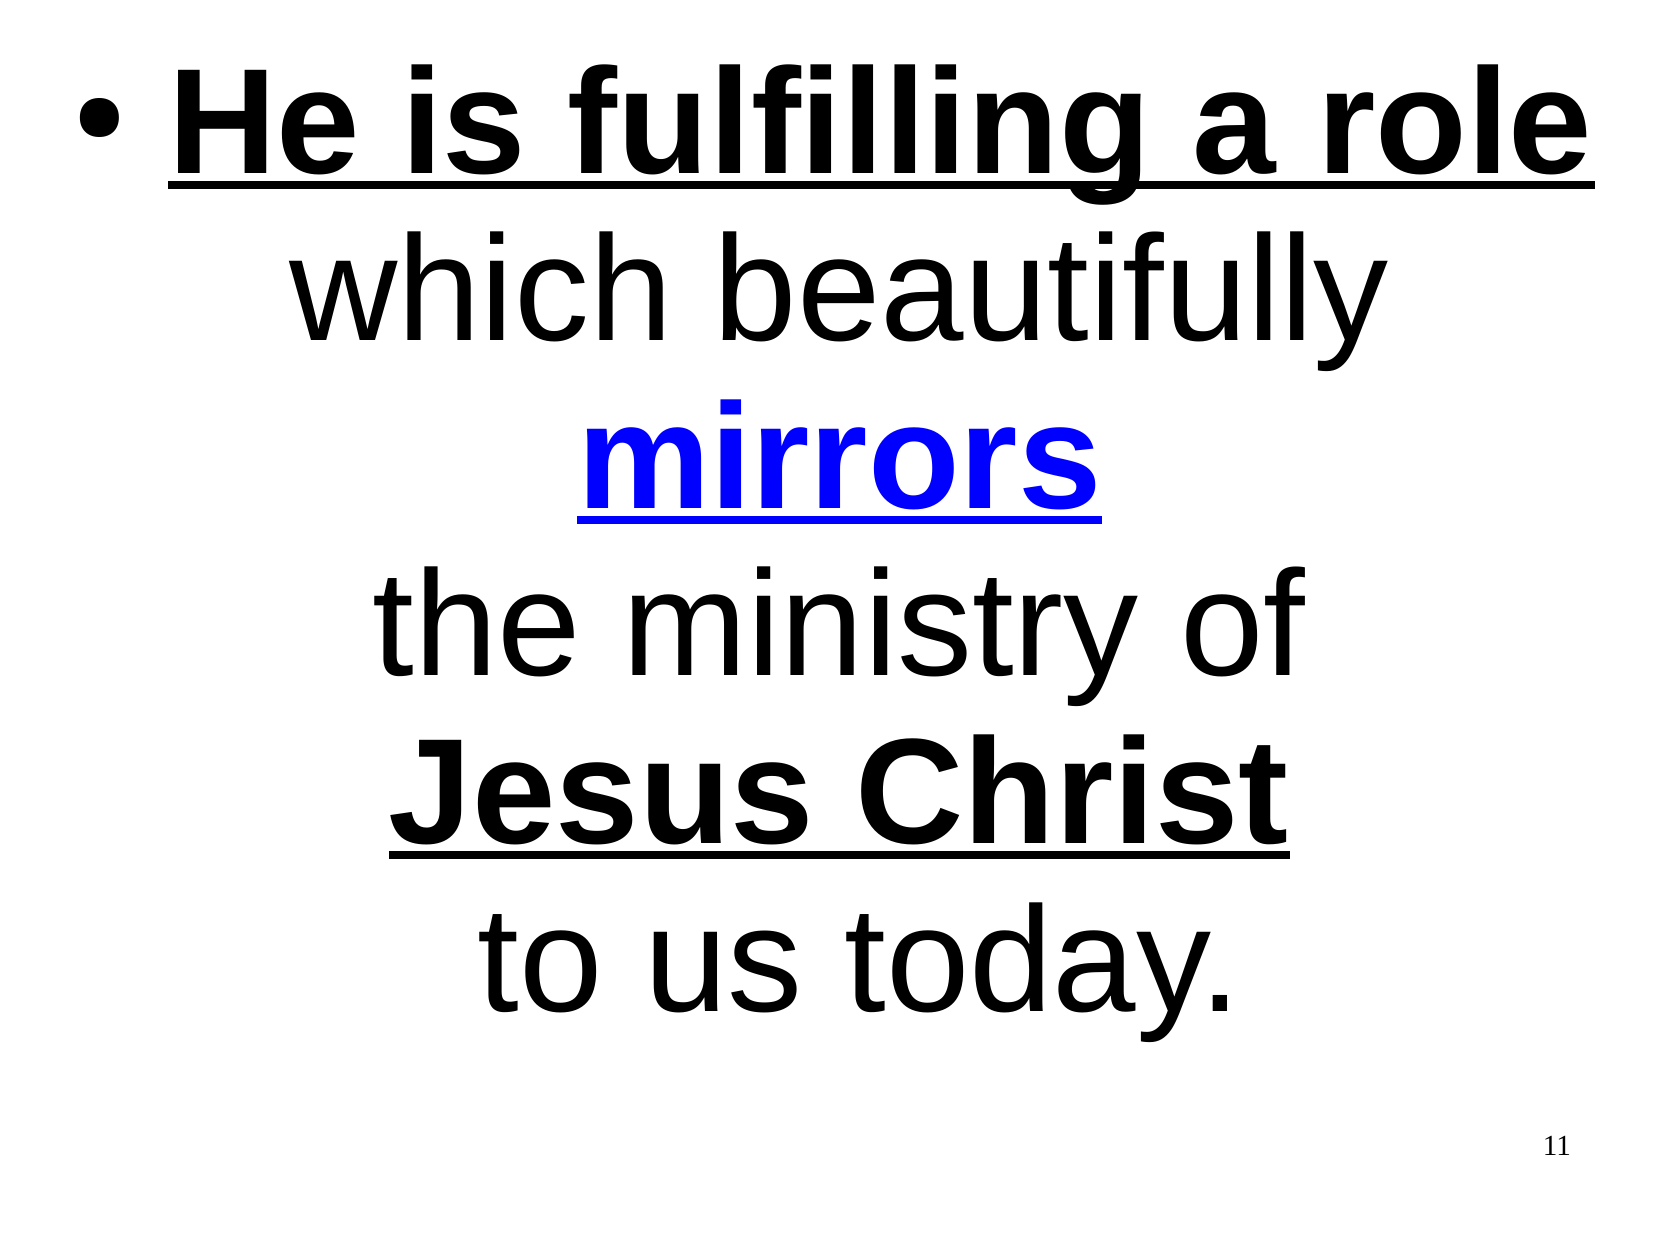

# He is fulfilling a role which beautifully mirrors the ministry of Jesus Christ to us today.
11